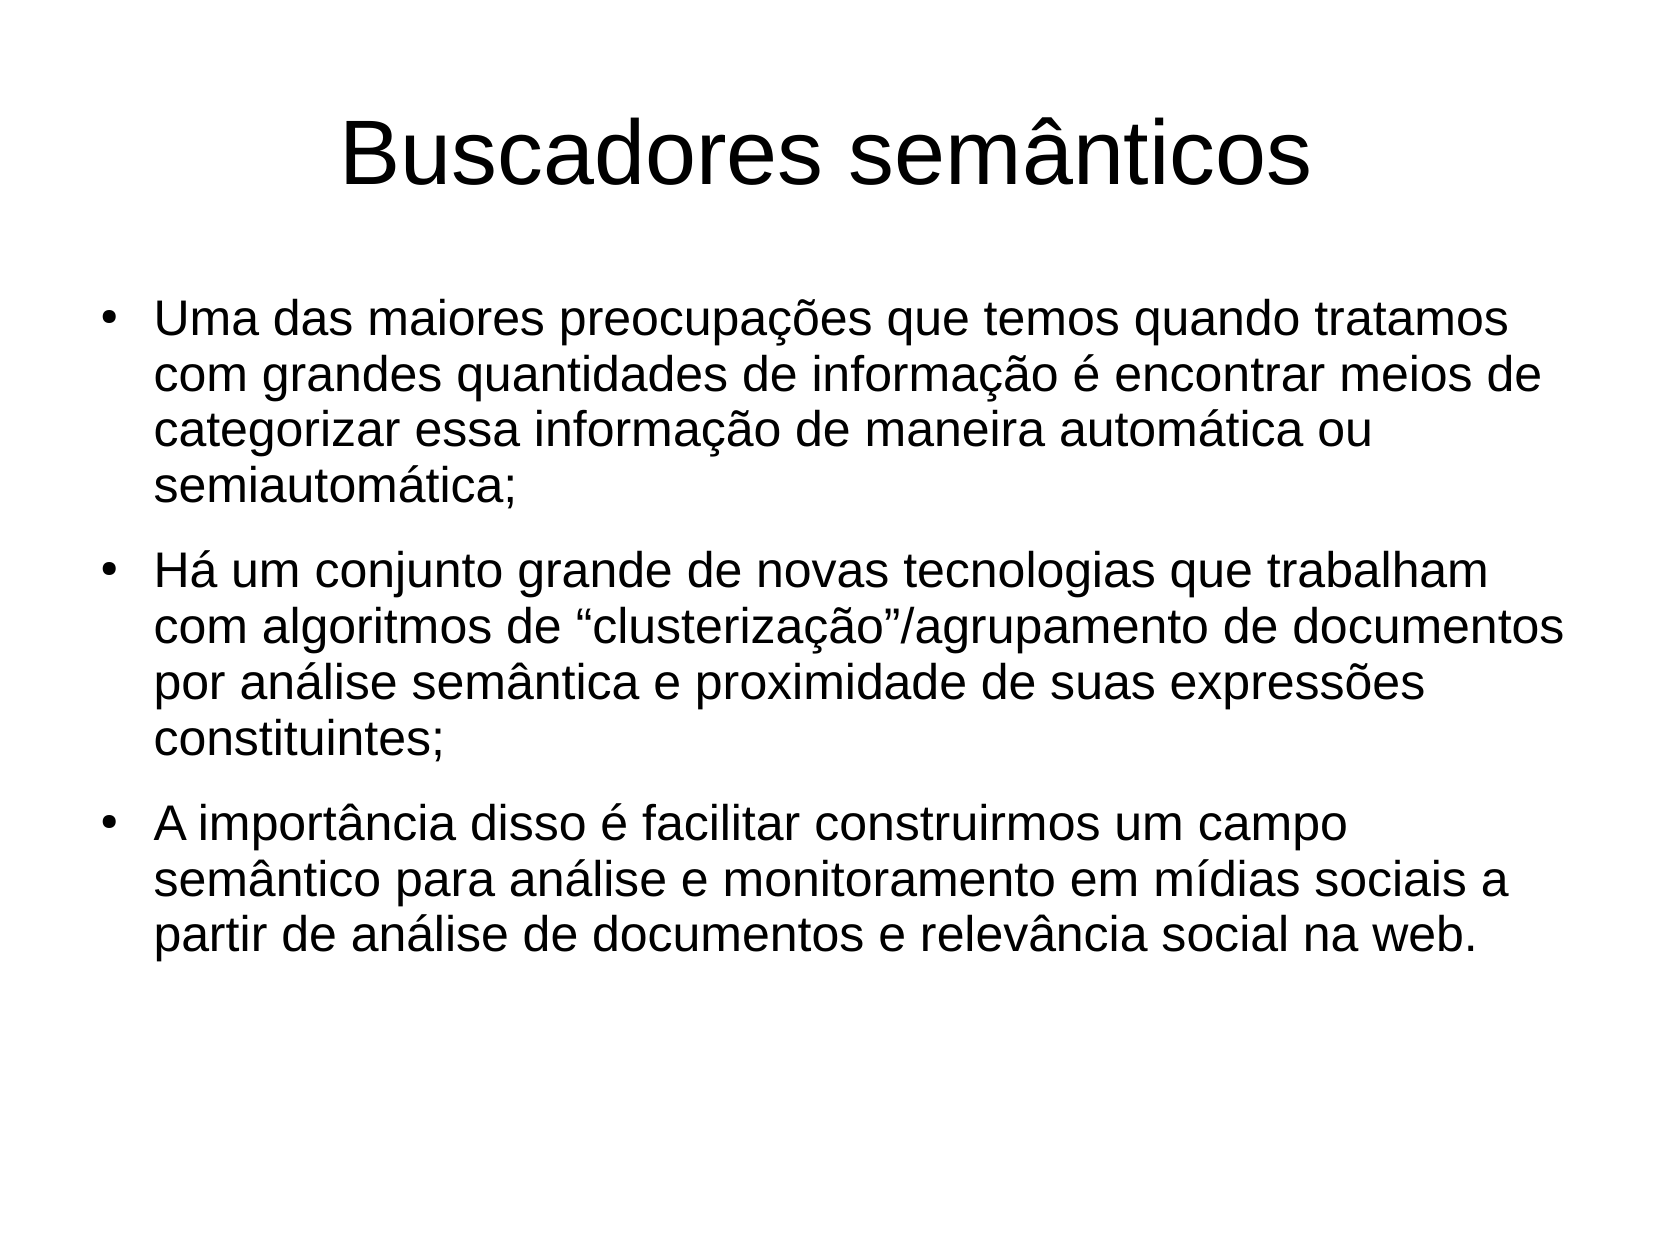

# Buscadores semânticos
Uma das maiores preocupações que temos quando tratamos com grandes quantidades de informação é encontrar meios de categorizar essa informação de maneira automática ou semiautomática;
Há um conjunto grande de novas tecnologias que trabalham com algoritmos de “clusterização”/agrupamento de documentos por análise semântica e proximidade de suas expressões constituintes;
A importância disso é facilitar construirmos um campo semântico para análise e monitoramento em mídias sociais a partir de análise de documentos e relevância social na web.